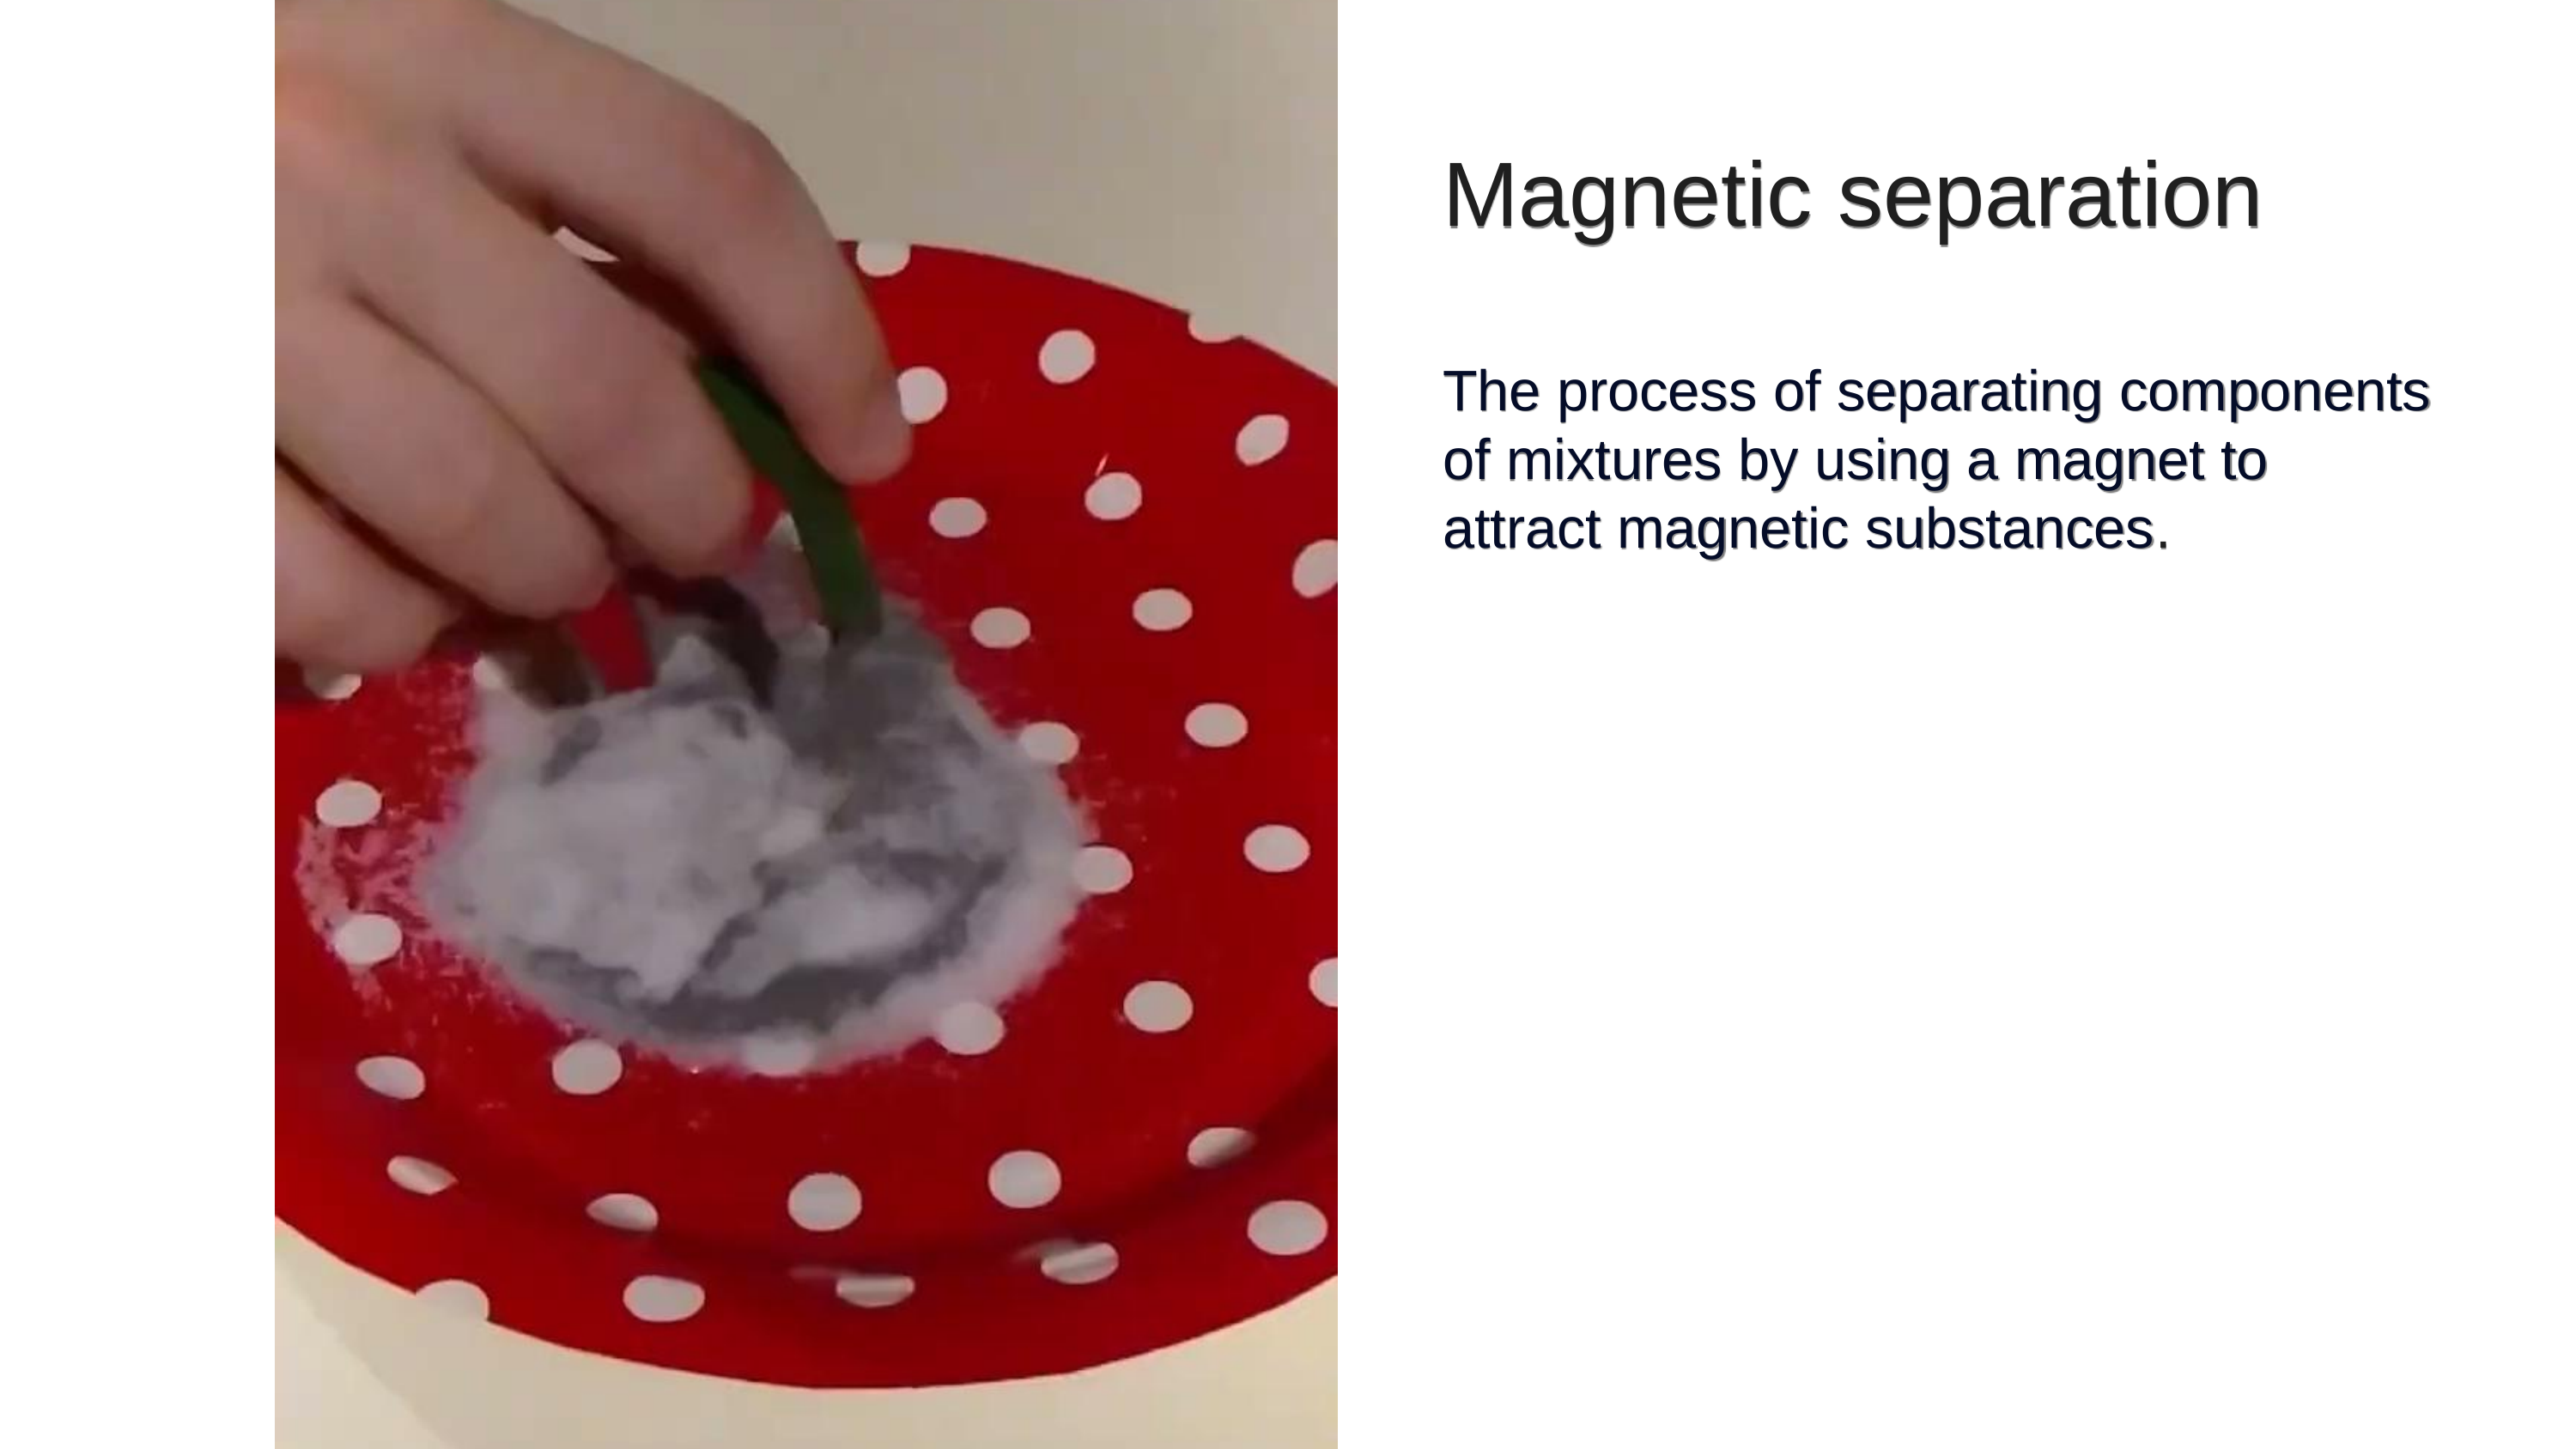

Magnetic separation
The process of separating components of mixtures by using a magnet to attract magnetic substances.